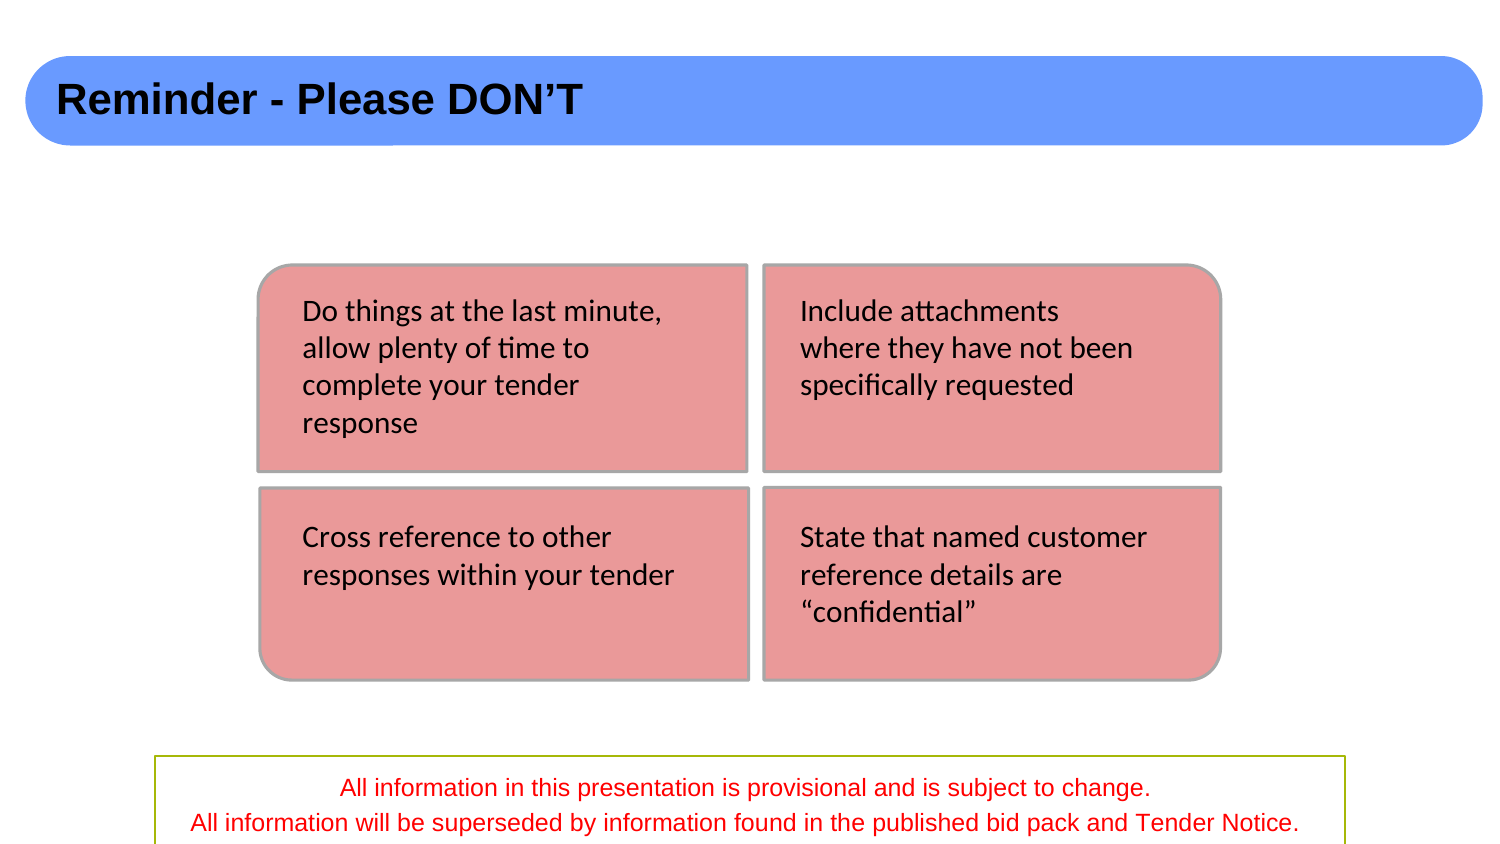

# Reminder - Please DON’T
Do things at the last minute, allow plenty of time to complete your tender response
Include attachments where they have not been specifically requested
Cross reference to other responses within your tender
State that named customer reference details are “confidential”
All information in this presentation is provisional and is subject to change.
All information will be superseded by information found in the published bid pack and Tender Notice.